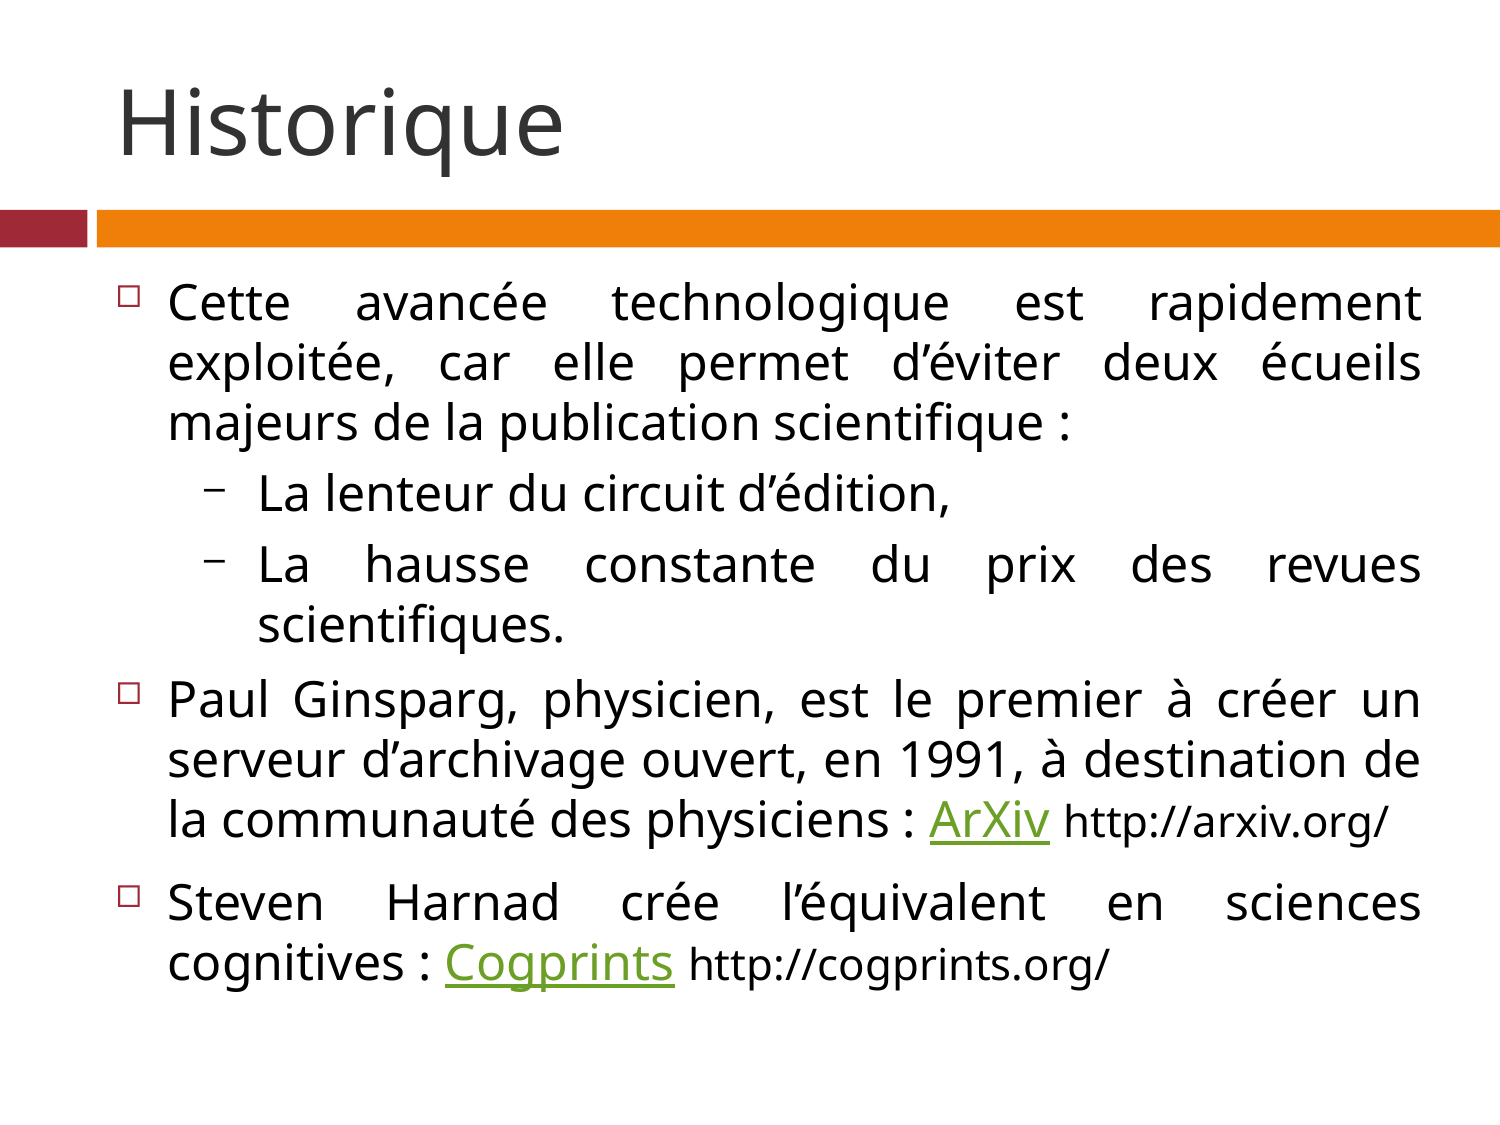

# Historique
Cette avancée technologique est rapidement exploitée, car elle permet d’éviter deux écueils majeurs de la publication scientifique :
La lenteur du circuit d’édition,
La hausse constante du prix des revues scientifiques.
Paul Ginsparg, physicien, est le premier à créer un serveur d’archivage ouvert, en 1991, à destination de la communauté des physiciens : ArXiv http://arxiv.org/
Steven Harnad crée l’équivalent en sciences cognitives : Cogprints http://cogprints.org/